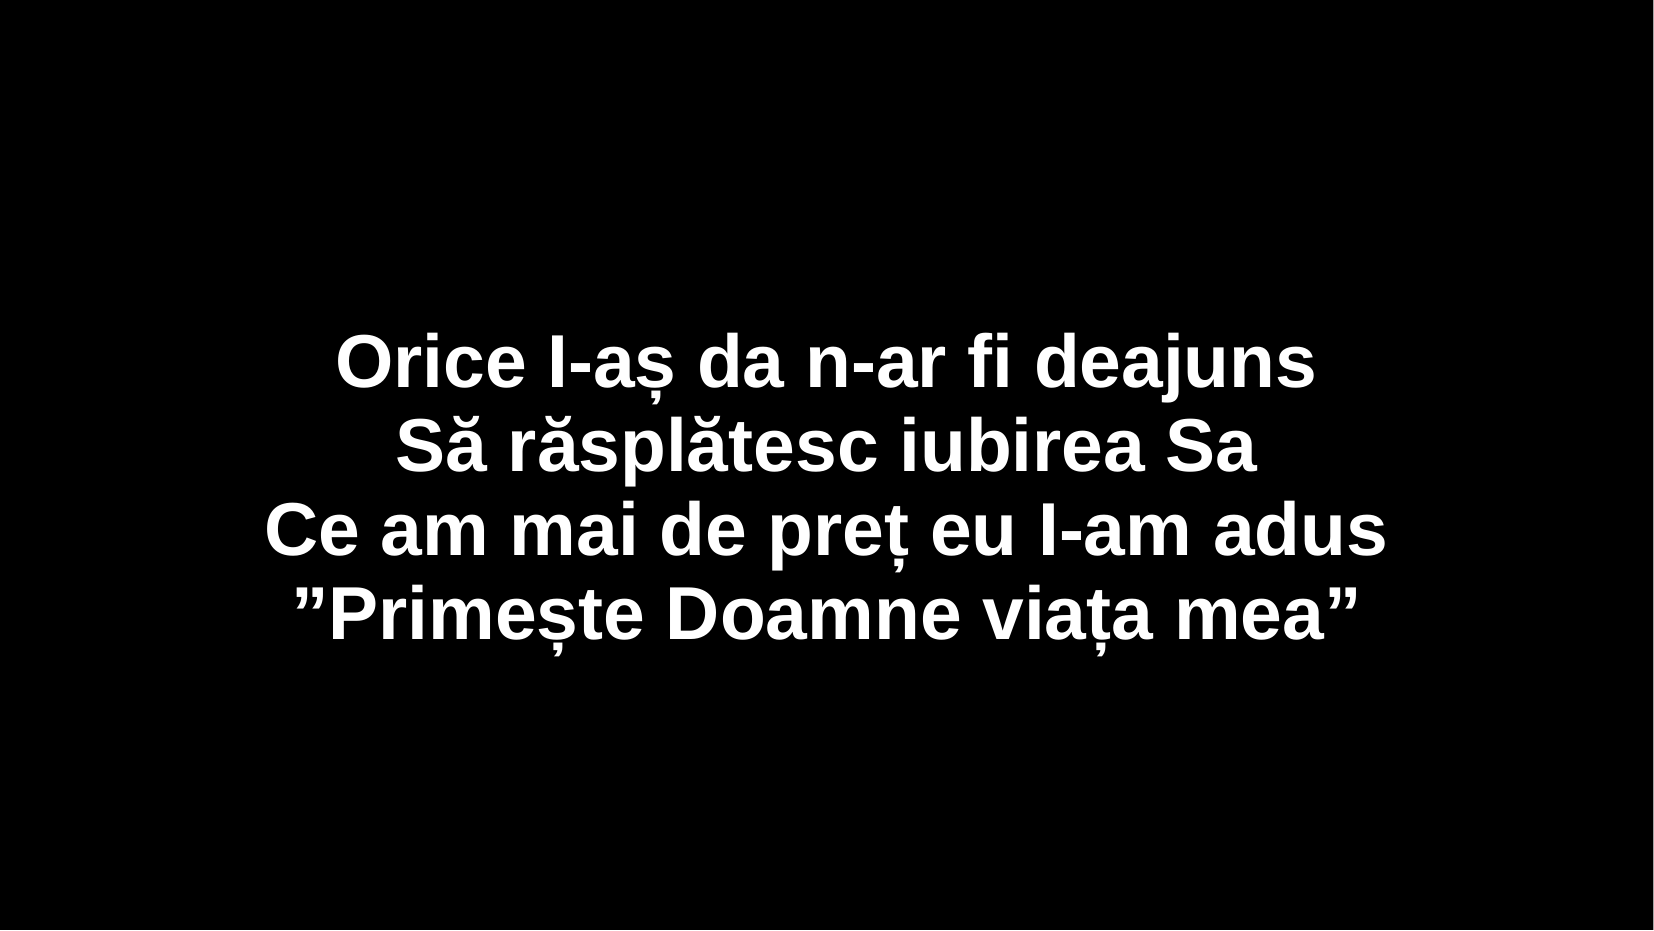

# Orice I-aș da n-ar fi deajuns
Să răsplătesc iubirea Sa
Ce am mai de preț eu I-am adus
”Primește Doamne viața mea”